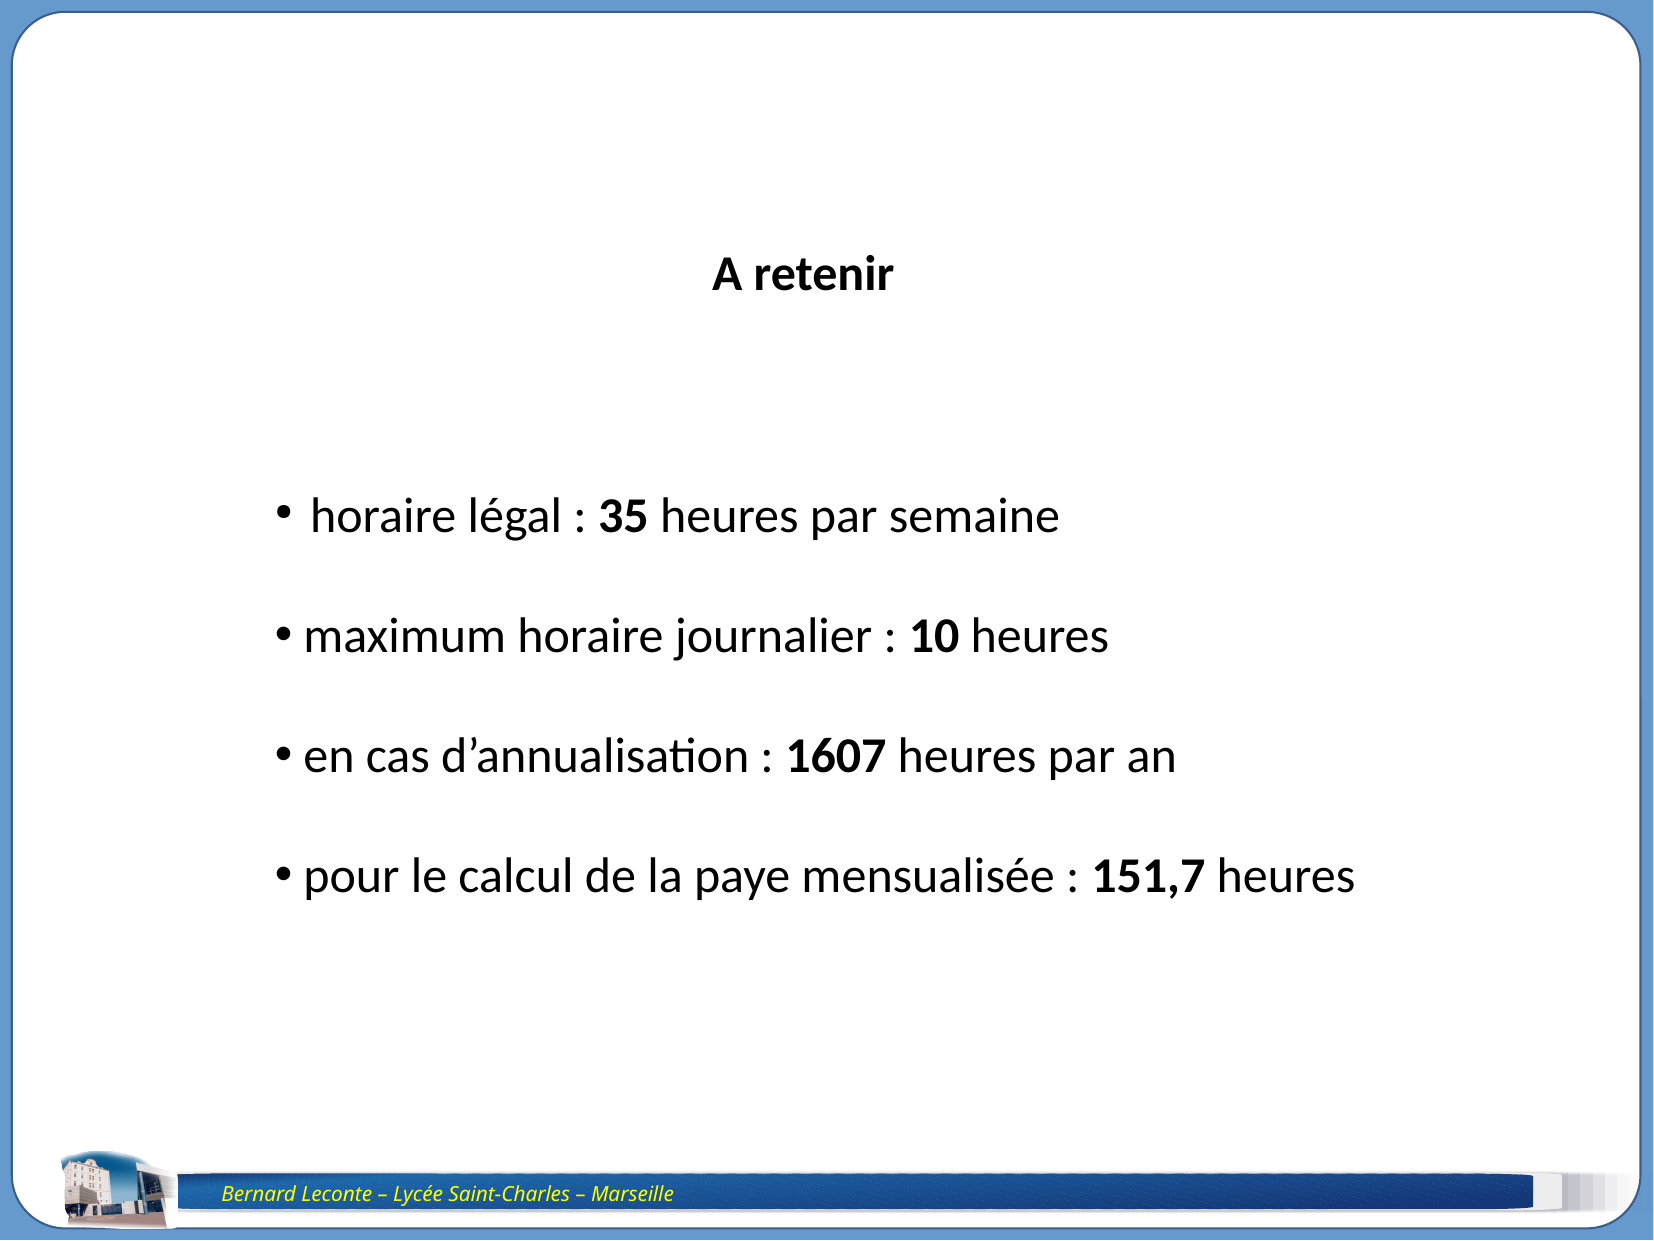

A retenir
horaire légal : 35 heures par semaine
 maximum horaire journalier : 10 heures
 en cas d’annualisation : 1607 heures par an
 pour le calcul de la paye mensualisée : 151,7 heures
2